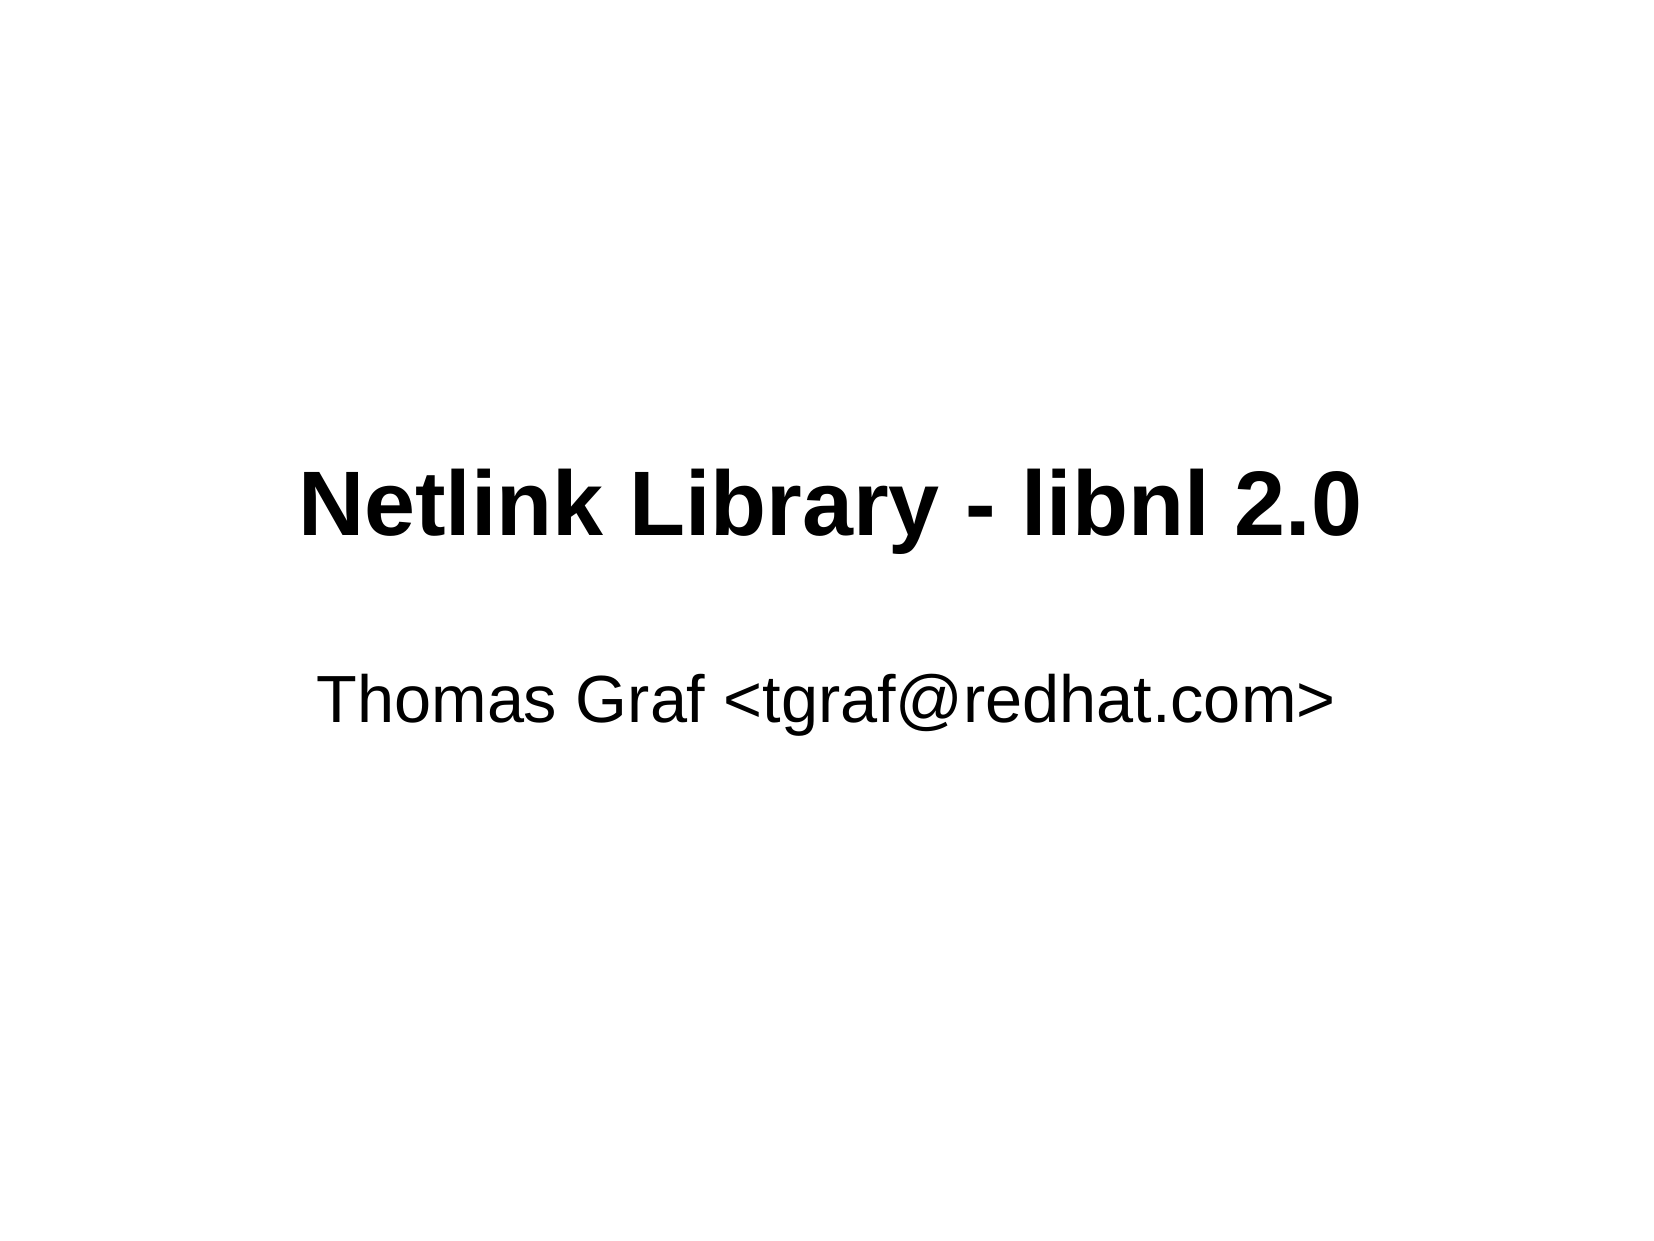

Thomas Graf <tgraf@redhat.com>
# Netlink Library - libnl 2.0